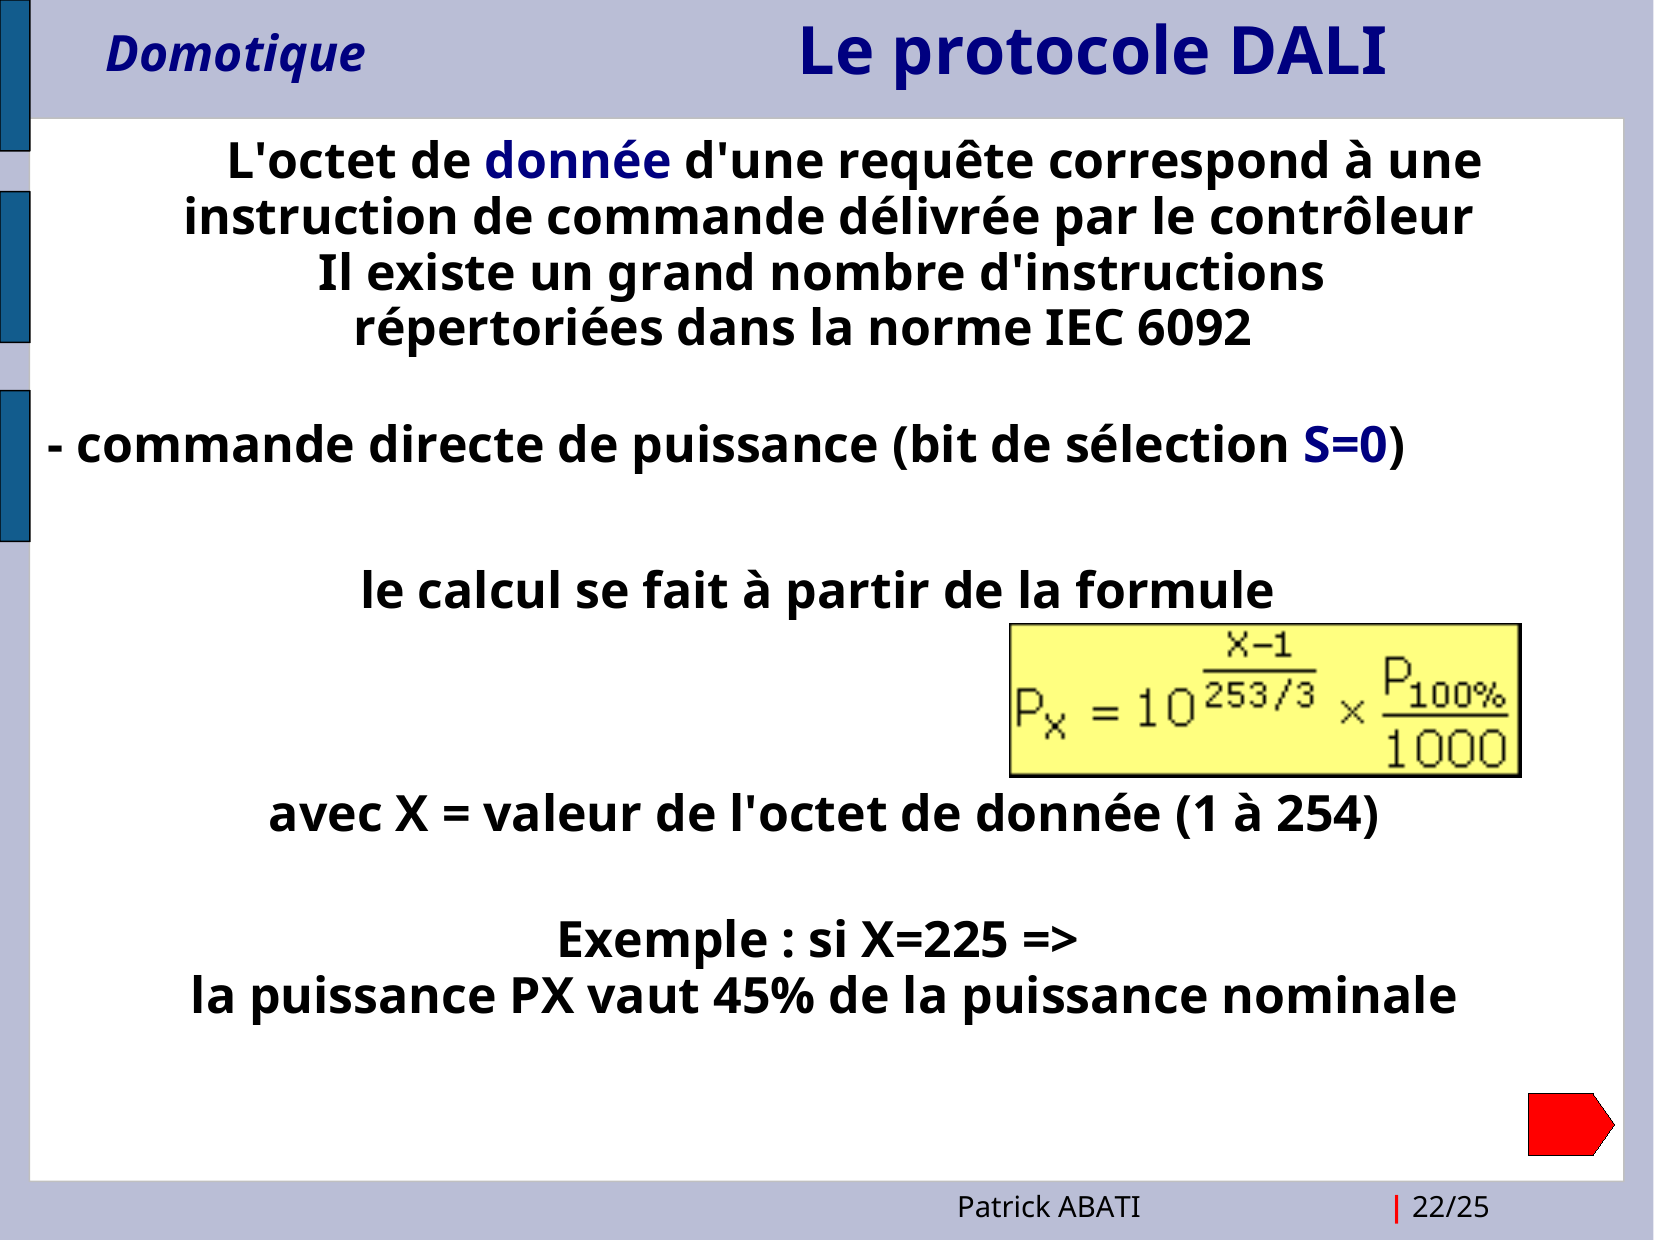

L'octet de donnée d'une requête correspond à une instruction de commande délivrée par le contrôleur
Il existe un grand nombre d'instructions
répertoriées dans la norme IEC 6092
- commande directe de puissance (bit de sélection S=0)
le calcul se fait à partir de la formule
avec X = valeur de l'octet de donnée (1 à 254)
Exemple : si X=225 =>
la puissance PX vaut 45% de la puissance nominale